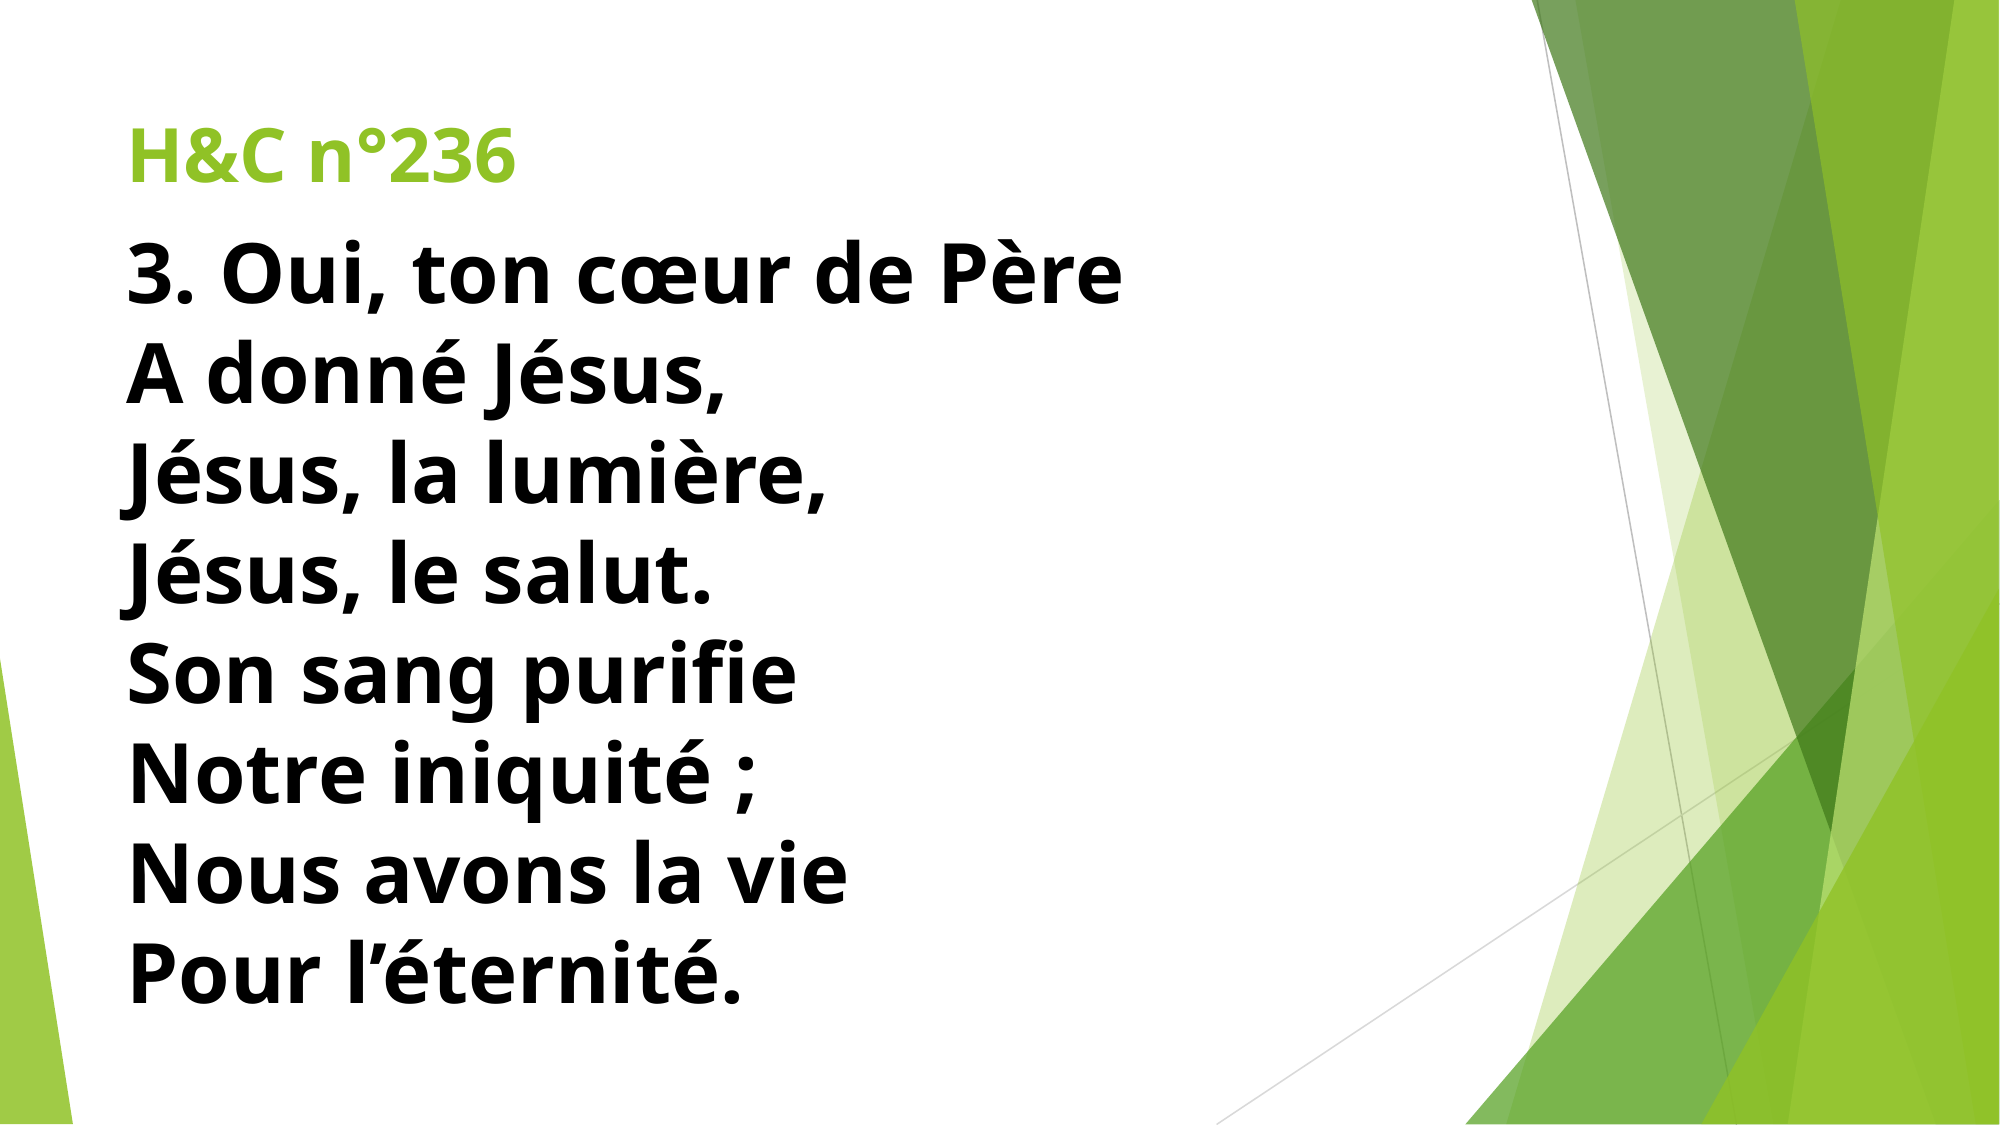

H&C n°236
3. Oui, ton cœur de Père
A donné Jésus,
Jésus, la lumière,
Jésus, le salut.
Son sang purifie
Notre iniquité ;
Nous avons la vie
Pour l’éternité.